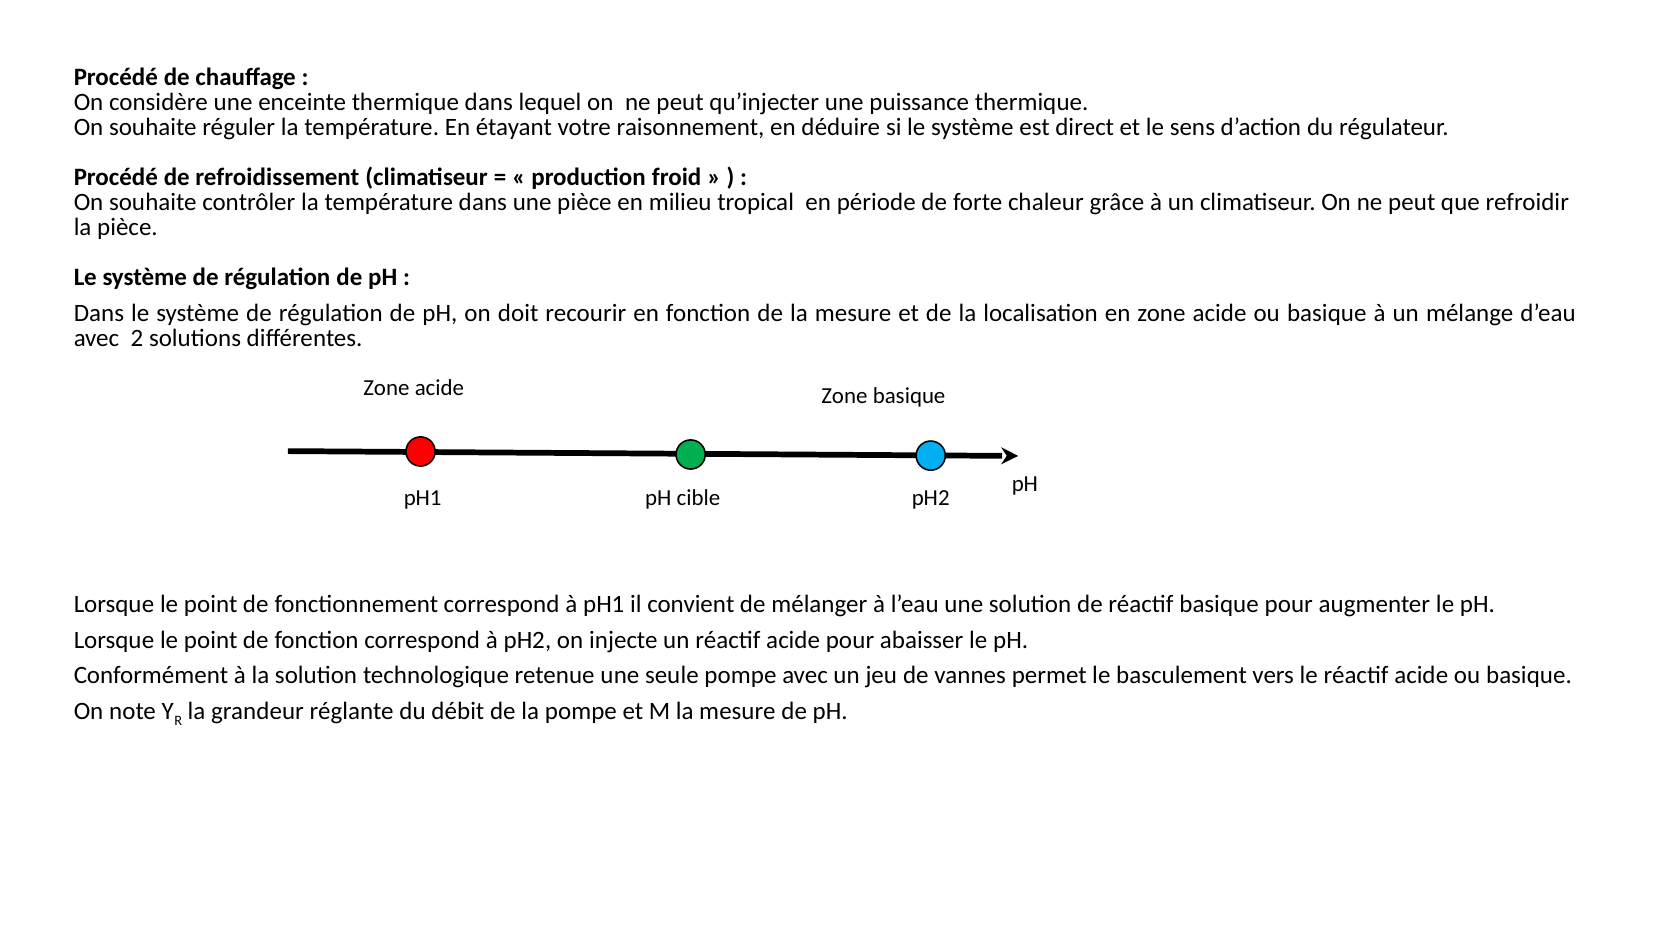

Procédé de chauffage :
On considère une enceinte thermique dans lequel on ne peut qu’injecter une puissance thermique.
On souhaite réguler la température. En étayant votre raisonnement, en déduire si le système est direct et le sens d’action du régulateur.
Procédé de refroidissement (climatiseur = « production froid » ) :
On souhaite contrôler la température dans une pièce en milieu tropical en période de forte chaleur grâce à un climatiseur. On ne peut que refroidir la pièce.
Le système de régulation de pH :
Dans le système de régulation de pH, on doit recourir en fonction de la mesure et de la localisation en zone acide ou basique à un mélange d’eau avec 2 solutions différentes.
Lorsque le point de fonctionnement correspond à pH1 il convient de mélanger à l’eau une solution de réactif basique pour augmenter le pH.
Lorsque le point de fonction correspond à pH2, on injecte un réactif acide pour abaisser le pH.
Conformément à la solution technologique retenue une seule pompe avec un jeu de vannes permet le basculement vers le réactif acide ou basique.
On note YR la grandeur réglante du débit de la pompe et M la mesure de pH.